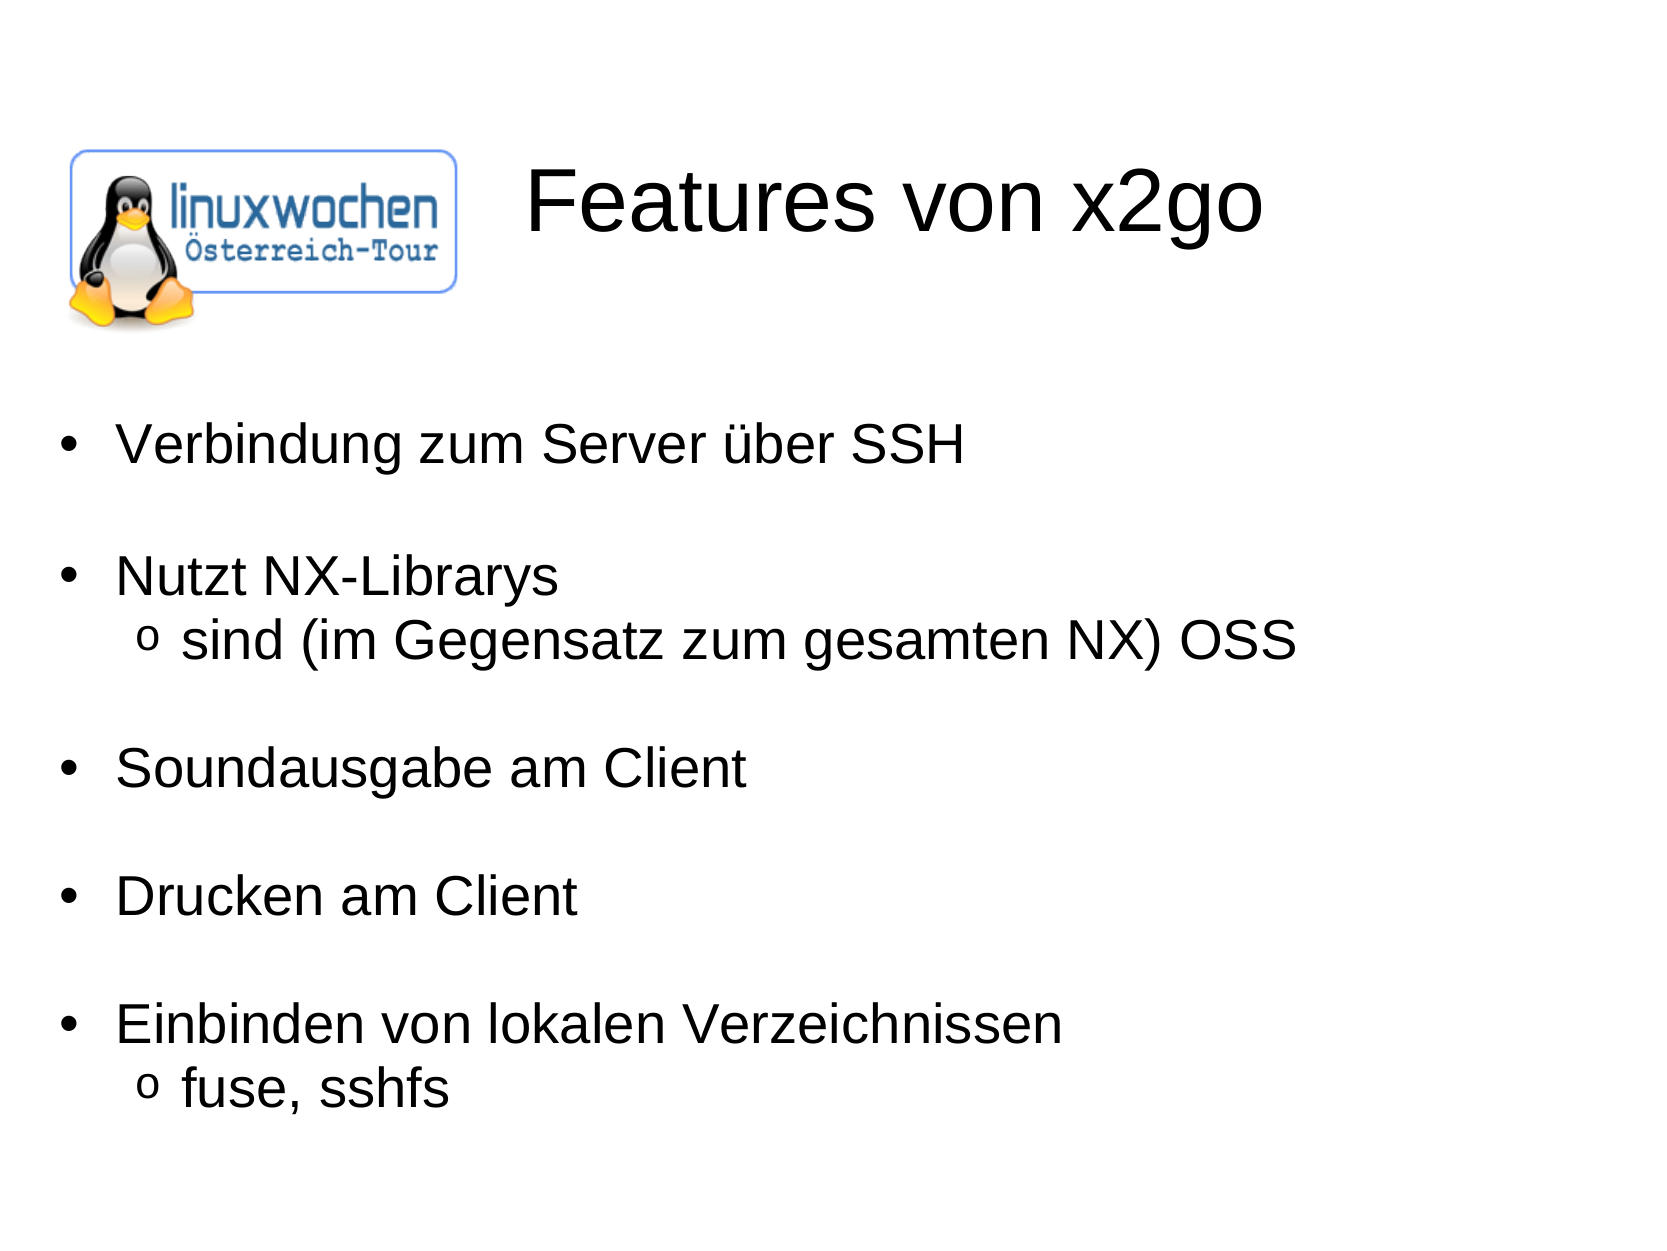

# Features von x2go
Verbindung zum Server über SSH
Nutzt NX-Librarys
sind (im Gegensatz zum gesamten NX) OSS
Soundausgabe am Client
Drucken am Client
Einbinden von lokalen Verzeichnissen
fuse, sshfs